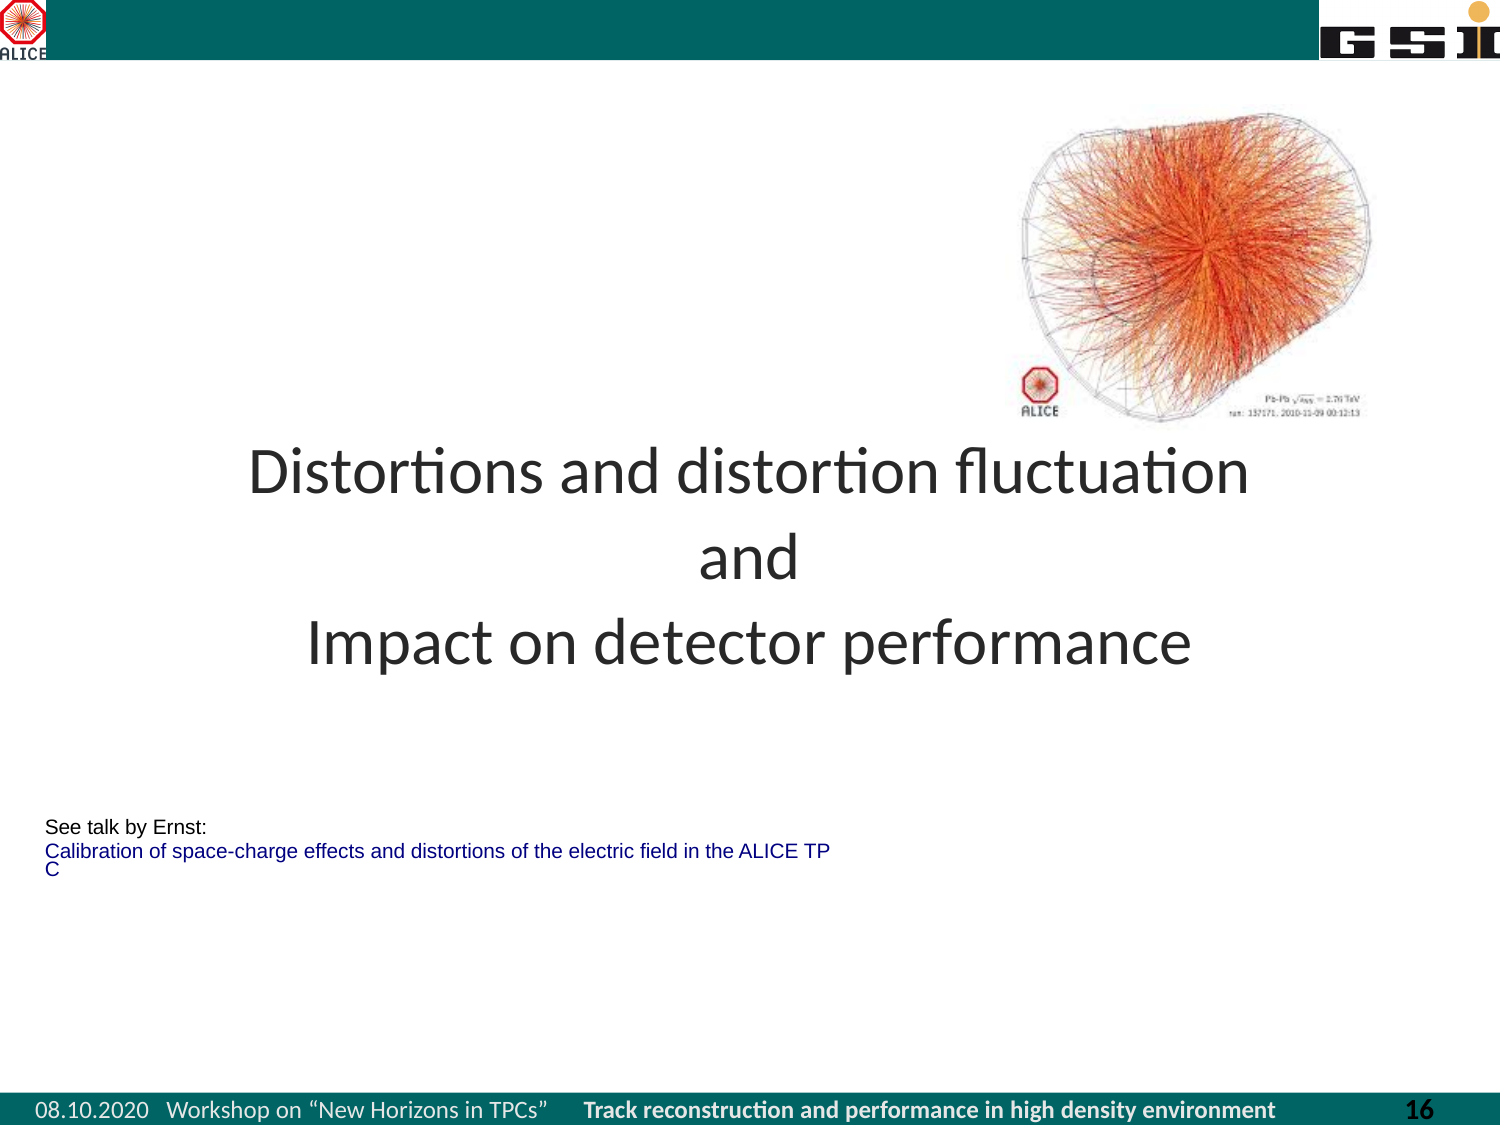

#
Distortions and distortion fluctuation
and
Impact on detector performance
See talk by Ernst: Calibration of space-charge effects and distortions of the electric field in the ALICE TPC